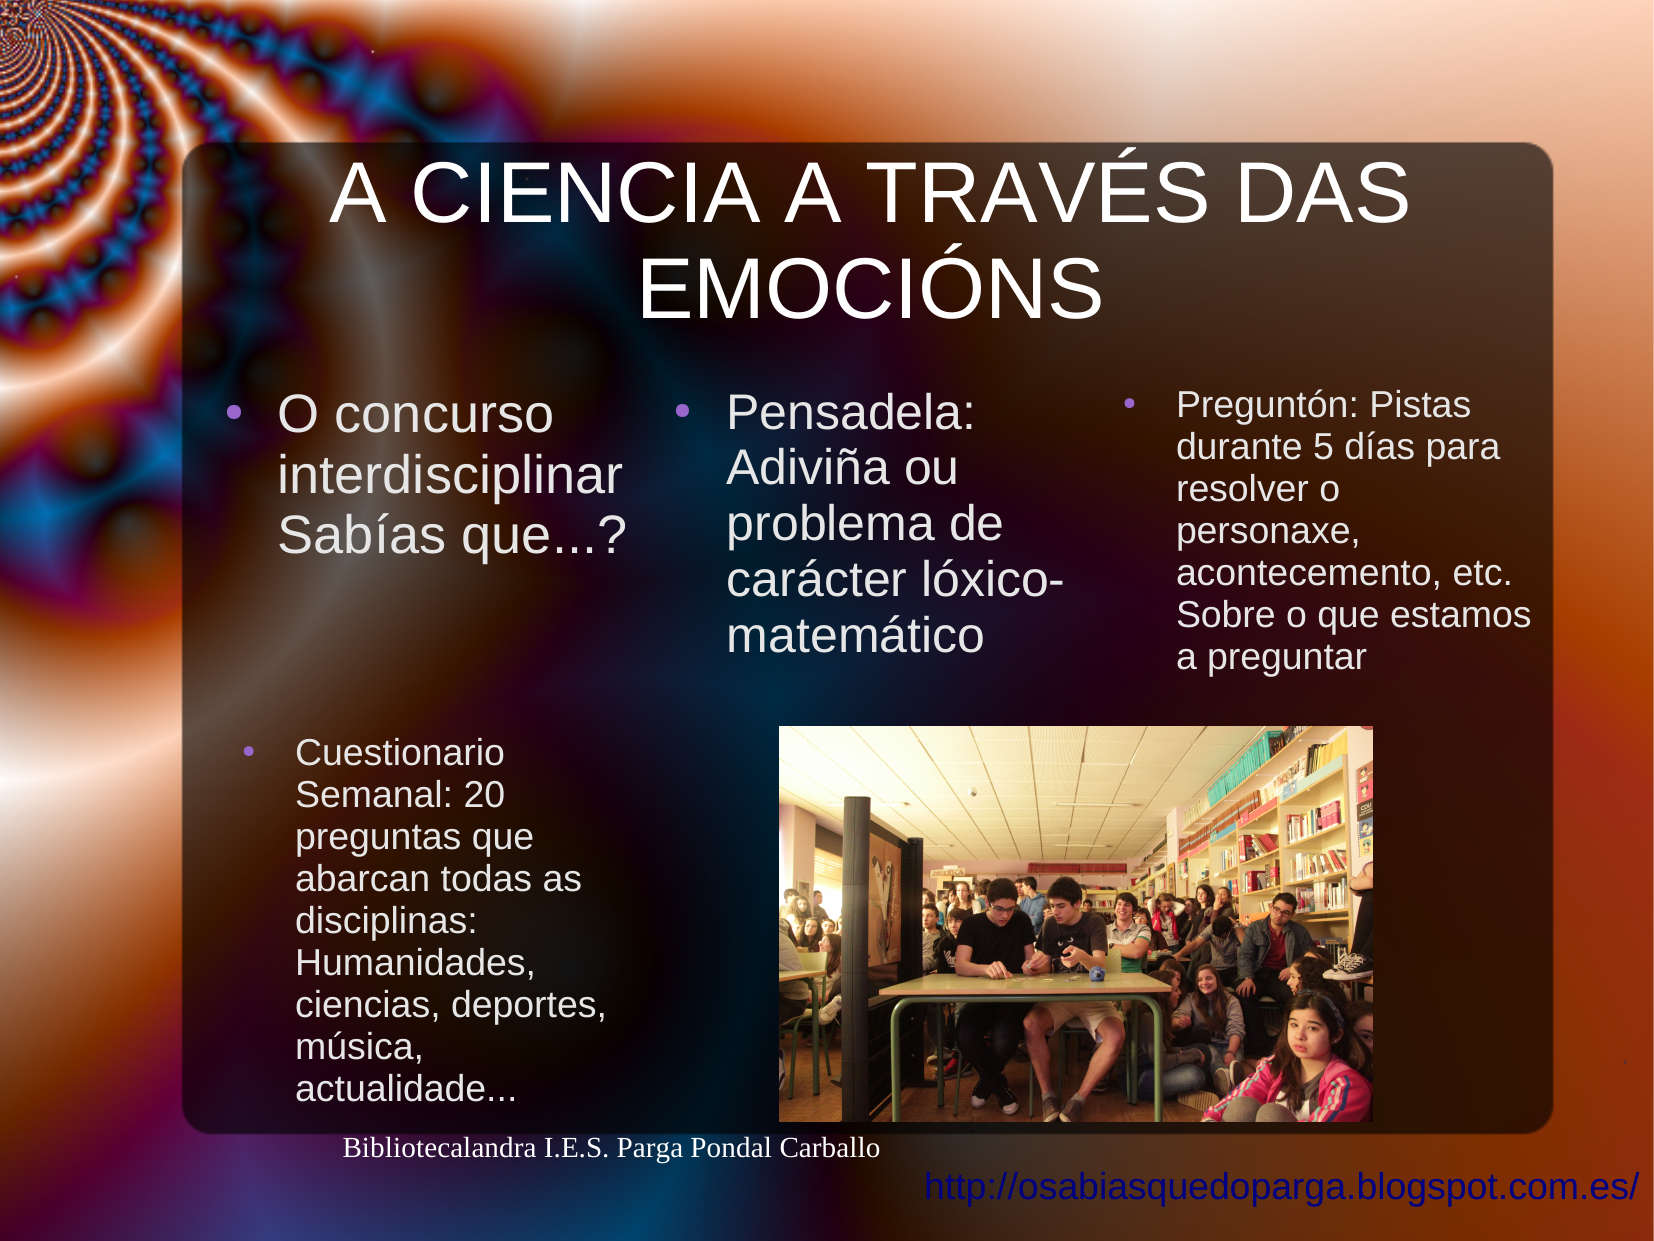

# A CIENCIA A TRAVÉS DAS EMOCIÓNS
O concurso interdisciplinar Sabías que...?
Pensadela: Adiviña ou problema de carácter lóxico-matemático
Preguntón: Pistas durante 5 días para resolver o personaxe, acontecemento, etc. Sobre o que estamos a preguntar
Cuestionario Semanal: 20 preguntas que abarcan todas as disciplinas: Humanidades, ciencias, deportes, música, actualidade...
Bibliotecalandra I.E.S. Parga Pondal Carballo
http://osabiasquedoparga.blogspot.com.es/